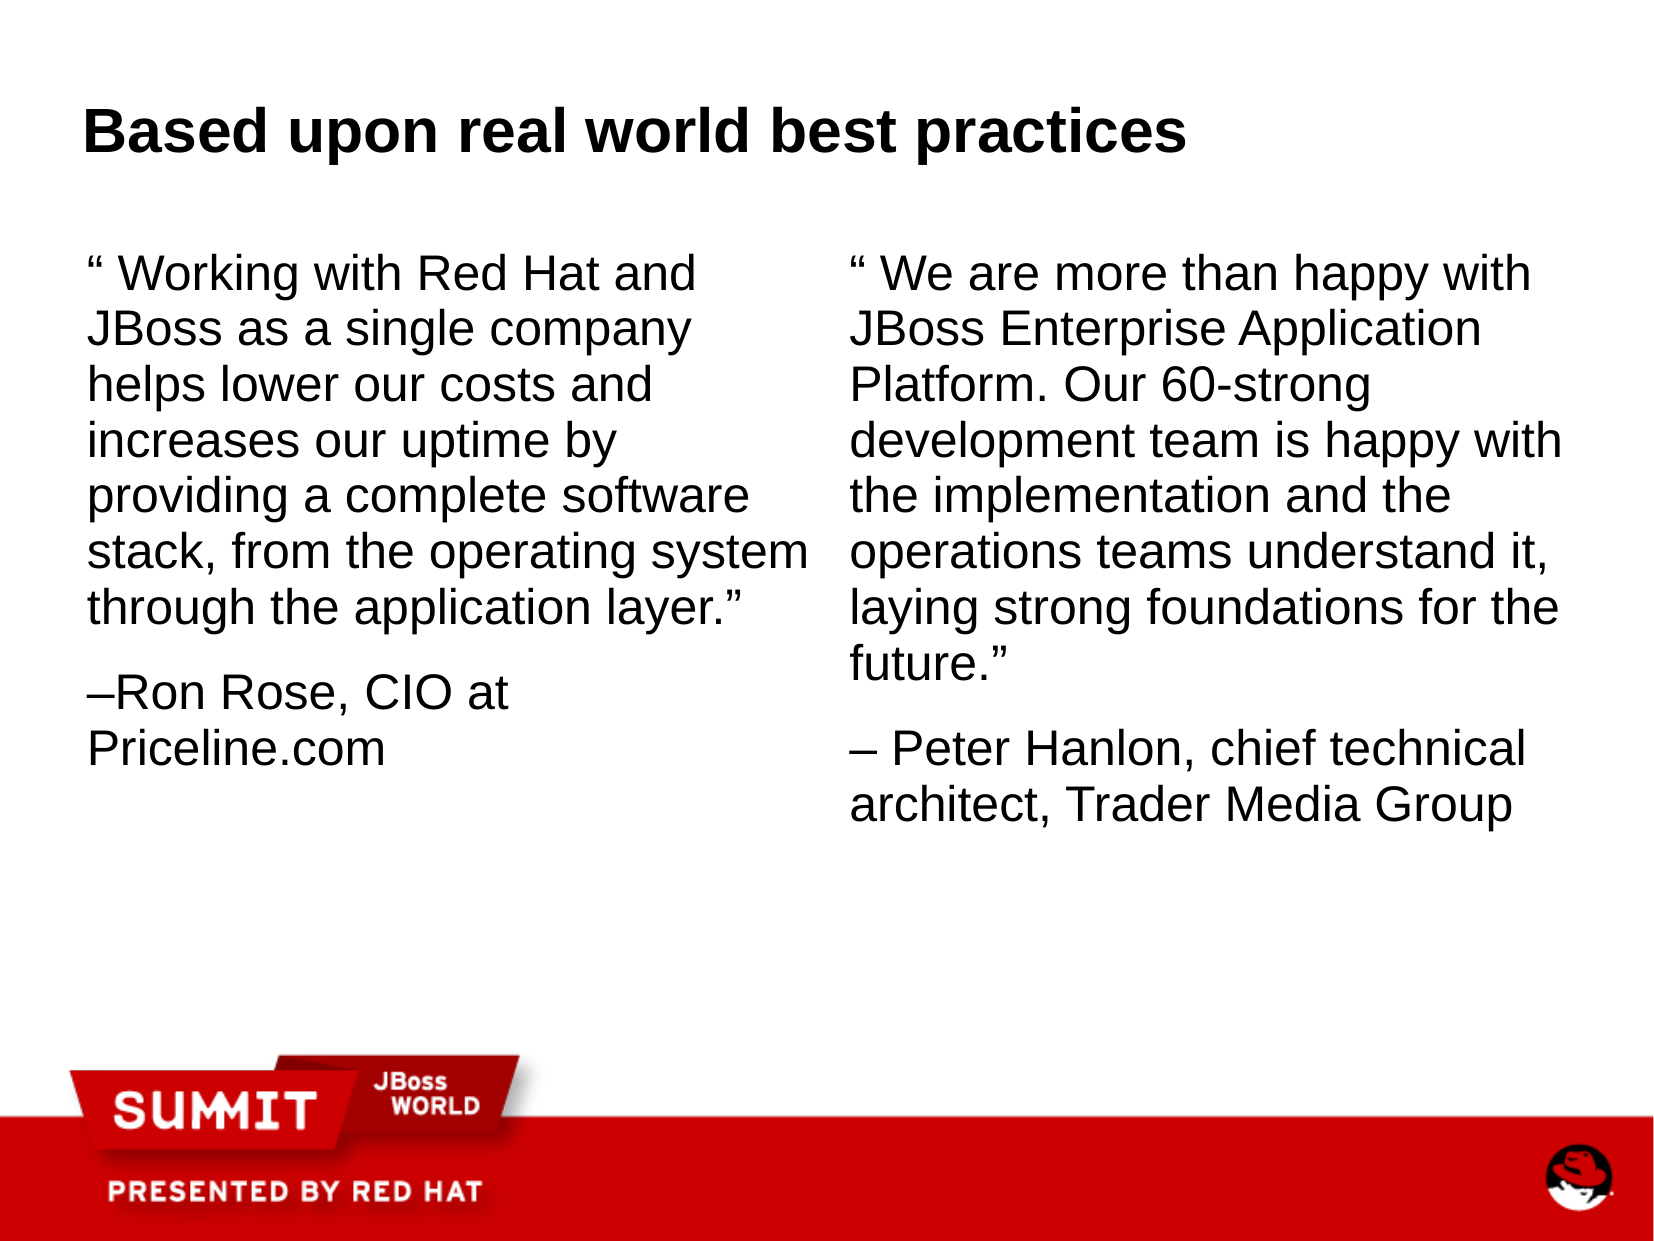

# Based upon real world best practices
“ Working with Red Hat and JBoss as a single company helps lower our costs and increases our uptime by providing a complete software stack, from the operating system through the application layer.”
–Ron Rose, CIO at Priceline.com
“ We are more than happy with JBoss Enterprise Application Platform. Our 60-strong development team is happy with the implementation and the operations teams understand it, laying strong foundations for the future.”
– Peter Hanlon, chief technical architect, Trader Media Group